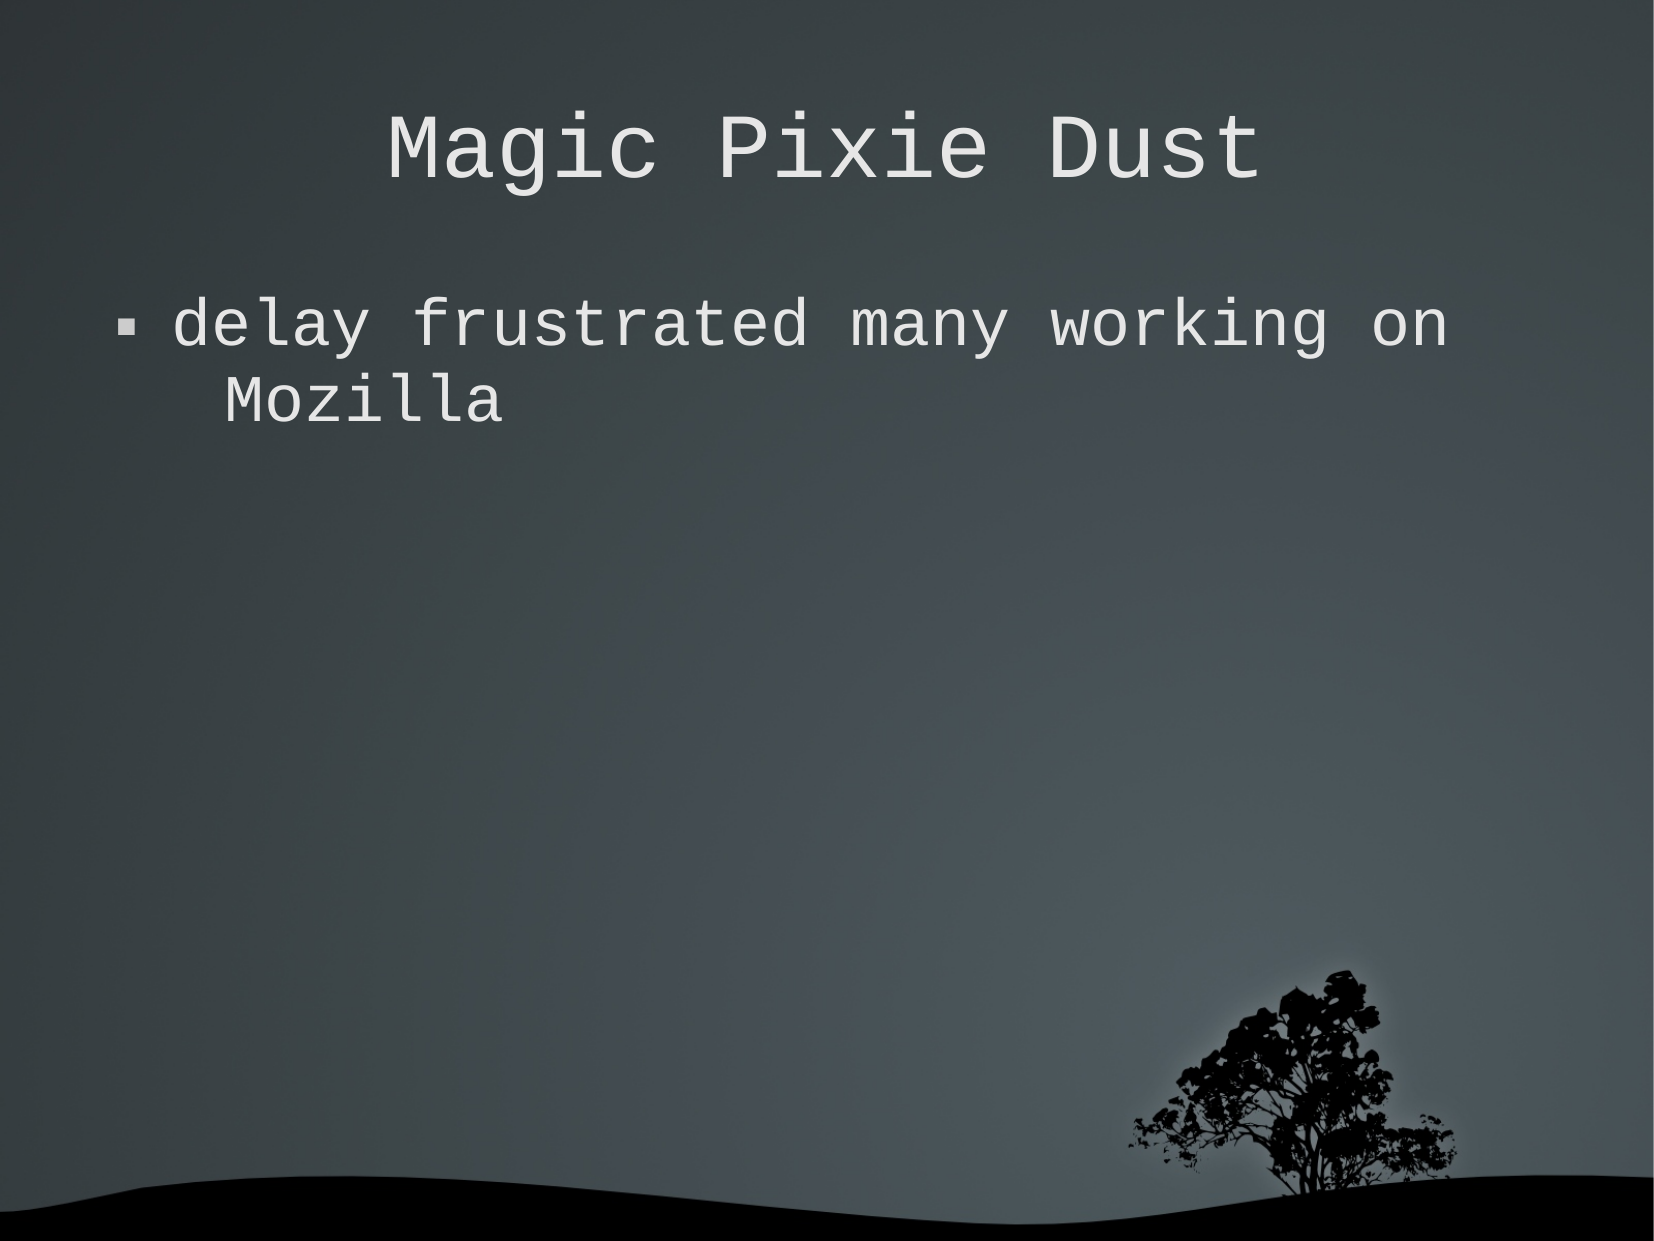

# Magic Pixie Dust
delay frustrated many working on Mozilla